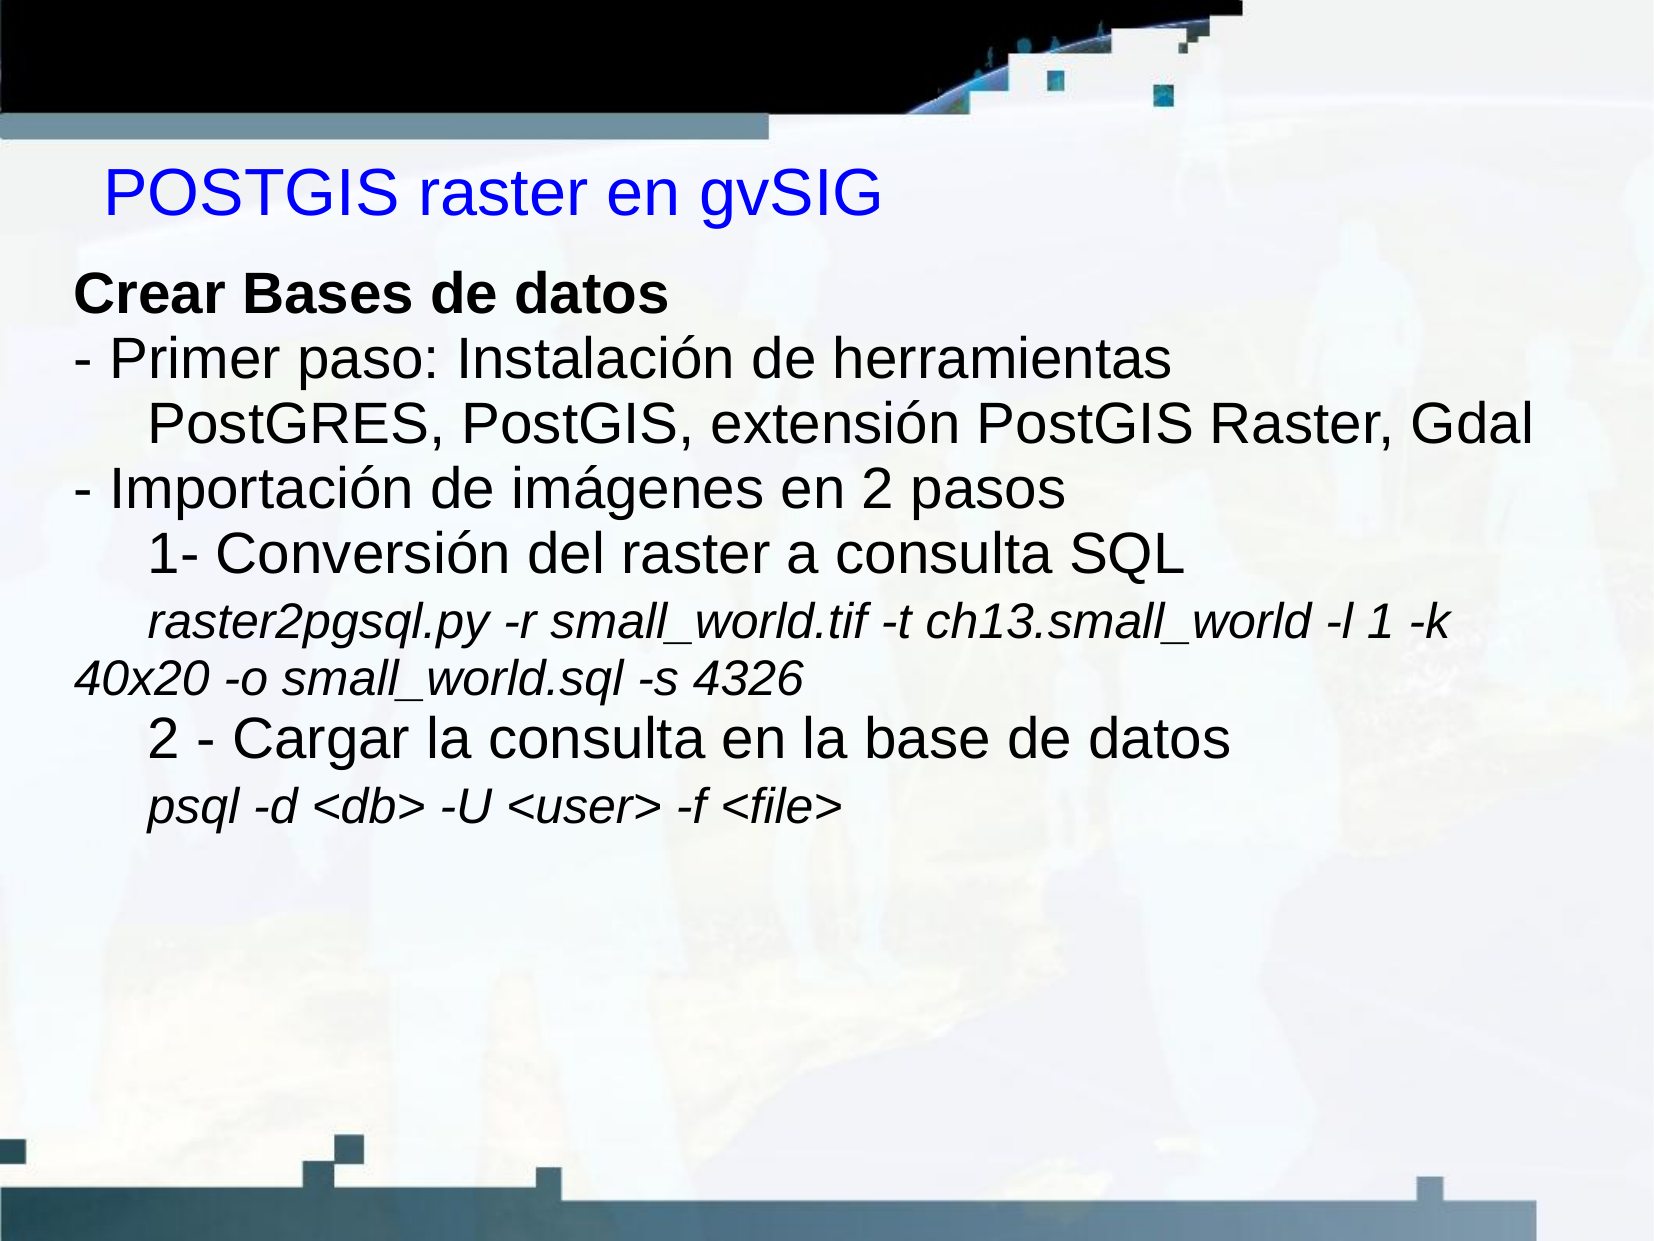

POSTGIS raster en gvSIG
Crear Bases de datos
- Primer paso: Instalación de herramientas
	PostGRES, PostGIS, extensión PostGIS Raster, Gdal
- Importación de imágenes en 2 pasos
	1- Conversión del raster a consulta SQL
	raster2pgsql.py -r small_world.tif -t ch13.small_world -l 1 -k 40x20 -o small_world.sql -s 4326
	2 - Cargar la consulta en la base de datos
	psql -d <db> -U <user> -f <file>